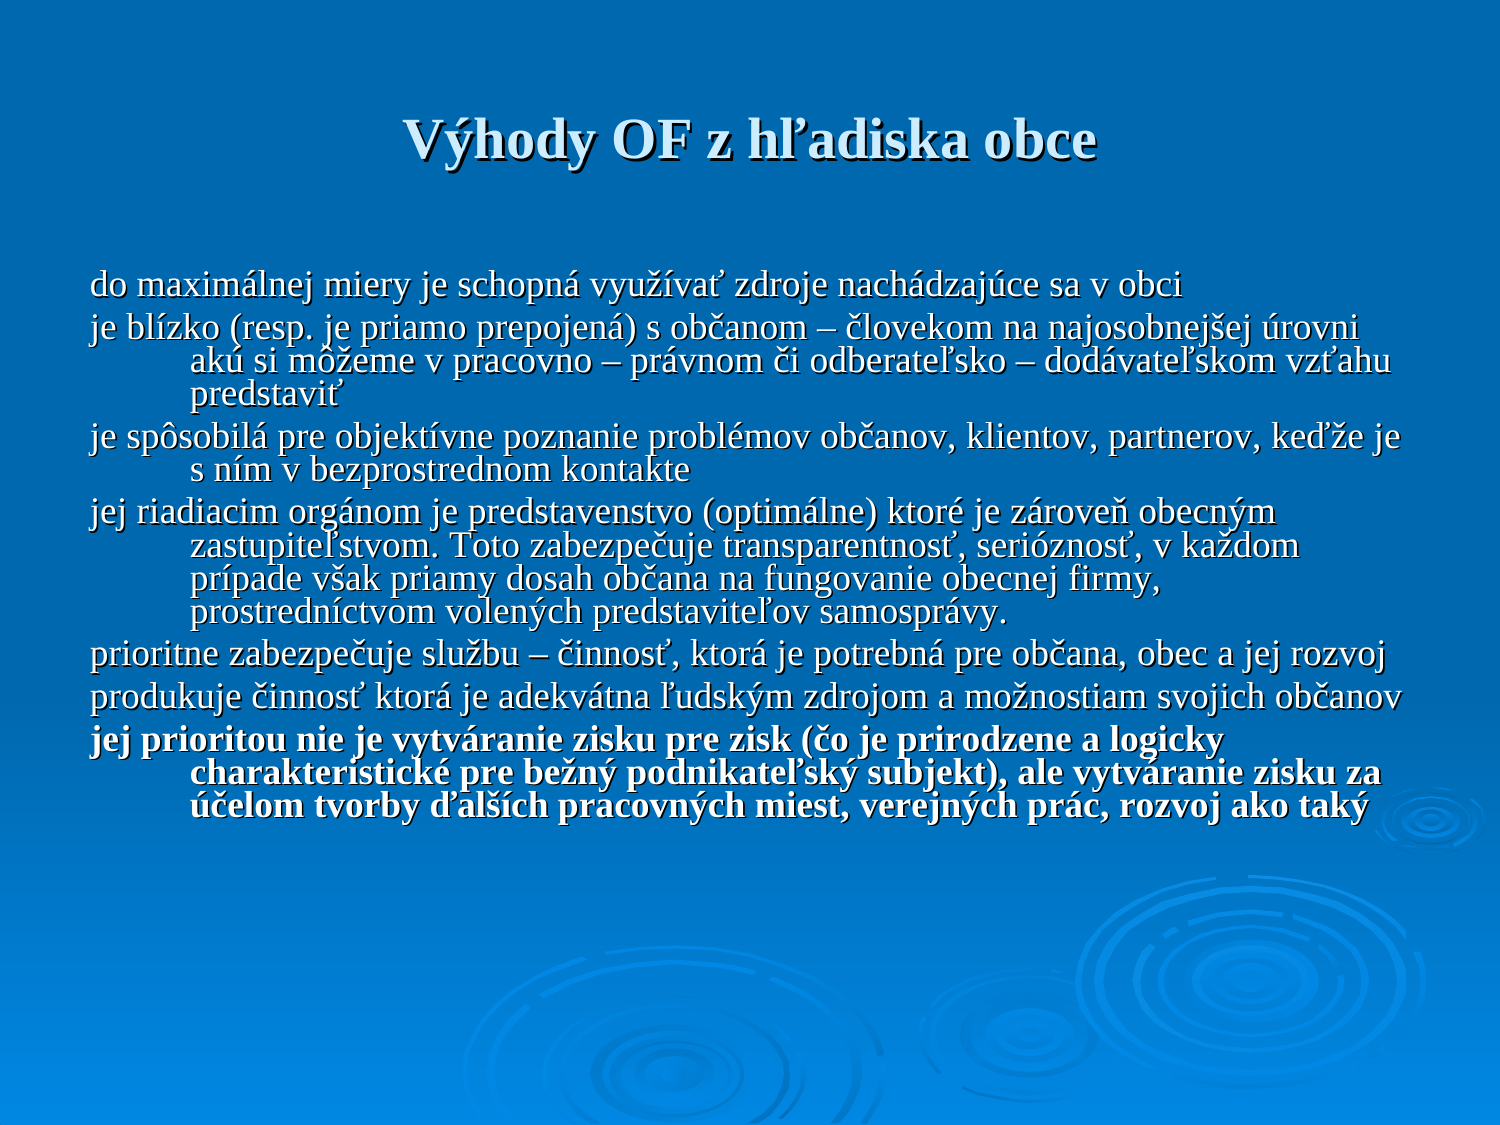

# Výhody OF z hľadiska obce
do maximálnej miery je schopná využívať zdroje nachádzajúce sa v obci
je blízko (resp. je priamo prepojená) s občanom – človekom na najosobnejšej úrovni akú si môžeme v pracovno – právnom či odberateľsko – dodávateľskom vzťahu predstaviť
je spôsobilá pre objektívne poznanie problémov občanov, klientov, partnerov, keďže je s ním v bezprostrednom kontakte
jej riadiacim orgánom je predstavenstvo (optimálne) ktoré je zároveň obecným zastupiteľstvom. Toto zabezpečuje transparentnosť, serióznosť, v každom prípade však priamy dosah občana na fungovanie obecnej firmy, prostredníctvom volených predstaviteľov samosprávy.
prioritne zabezpečuje službu – činnosť, ktorá je potrebná pre občana, obec a jej rozvoj
produkuje činnosť ktorá je adekvátna ľudským zdrojom a možnostiam svojich občanov
jej prioritou nie je vytváranie zisku pre zisk (čo je prirodzene a logicky charakteristické pre bežný podnikateľský subjekt), ale vytváranie zisku za účelom tvorby ďalších pracovných miest, verejných prác, rozvoj ako taký